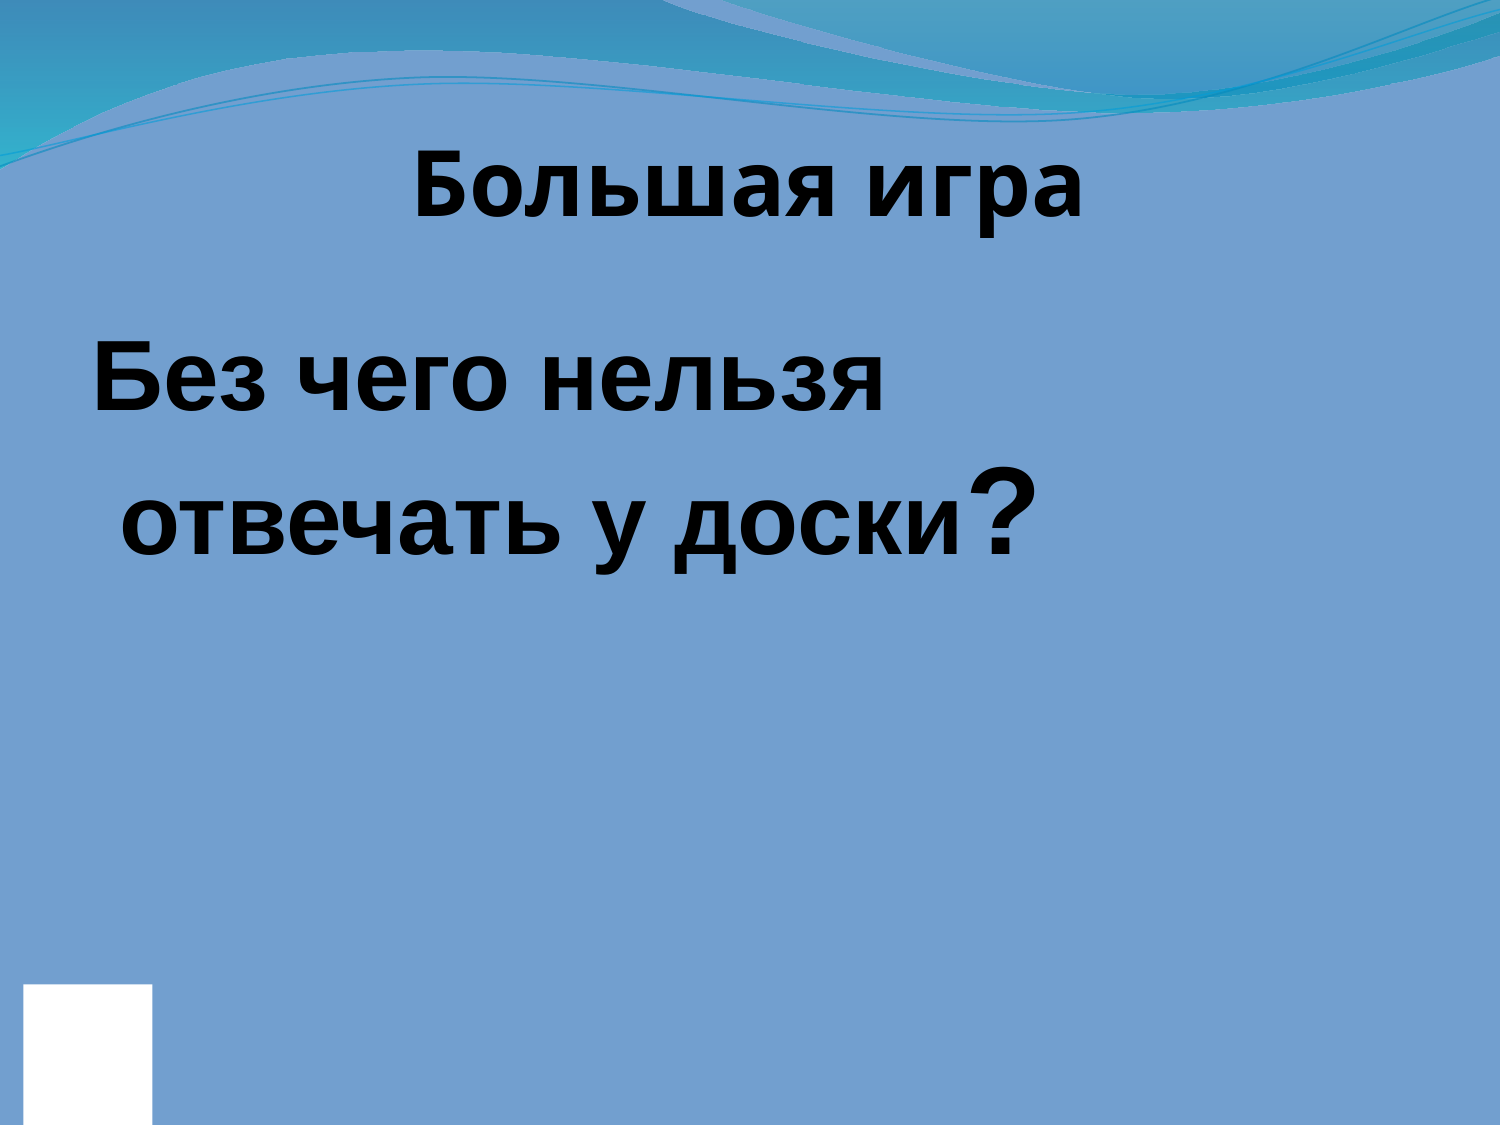

Большая игра
Без чего нельзя
 отвечать у доски?